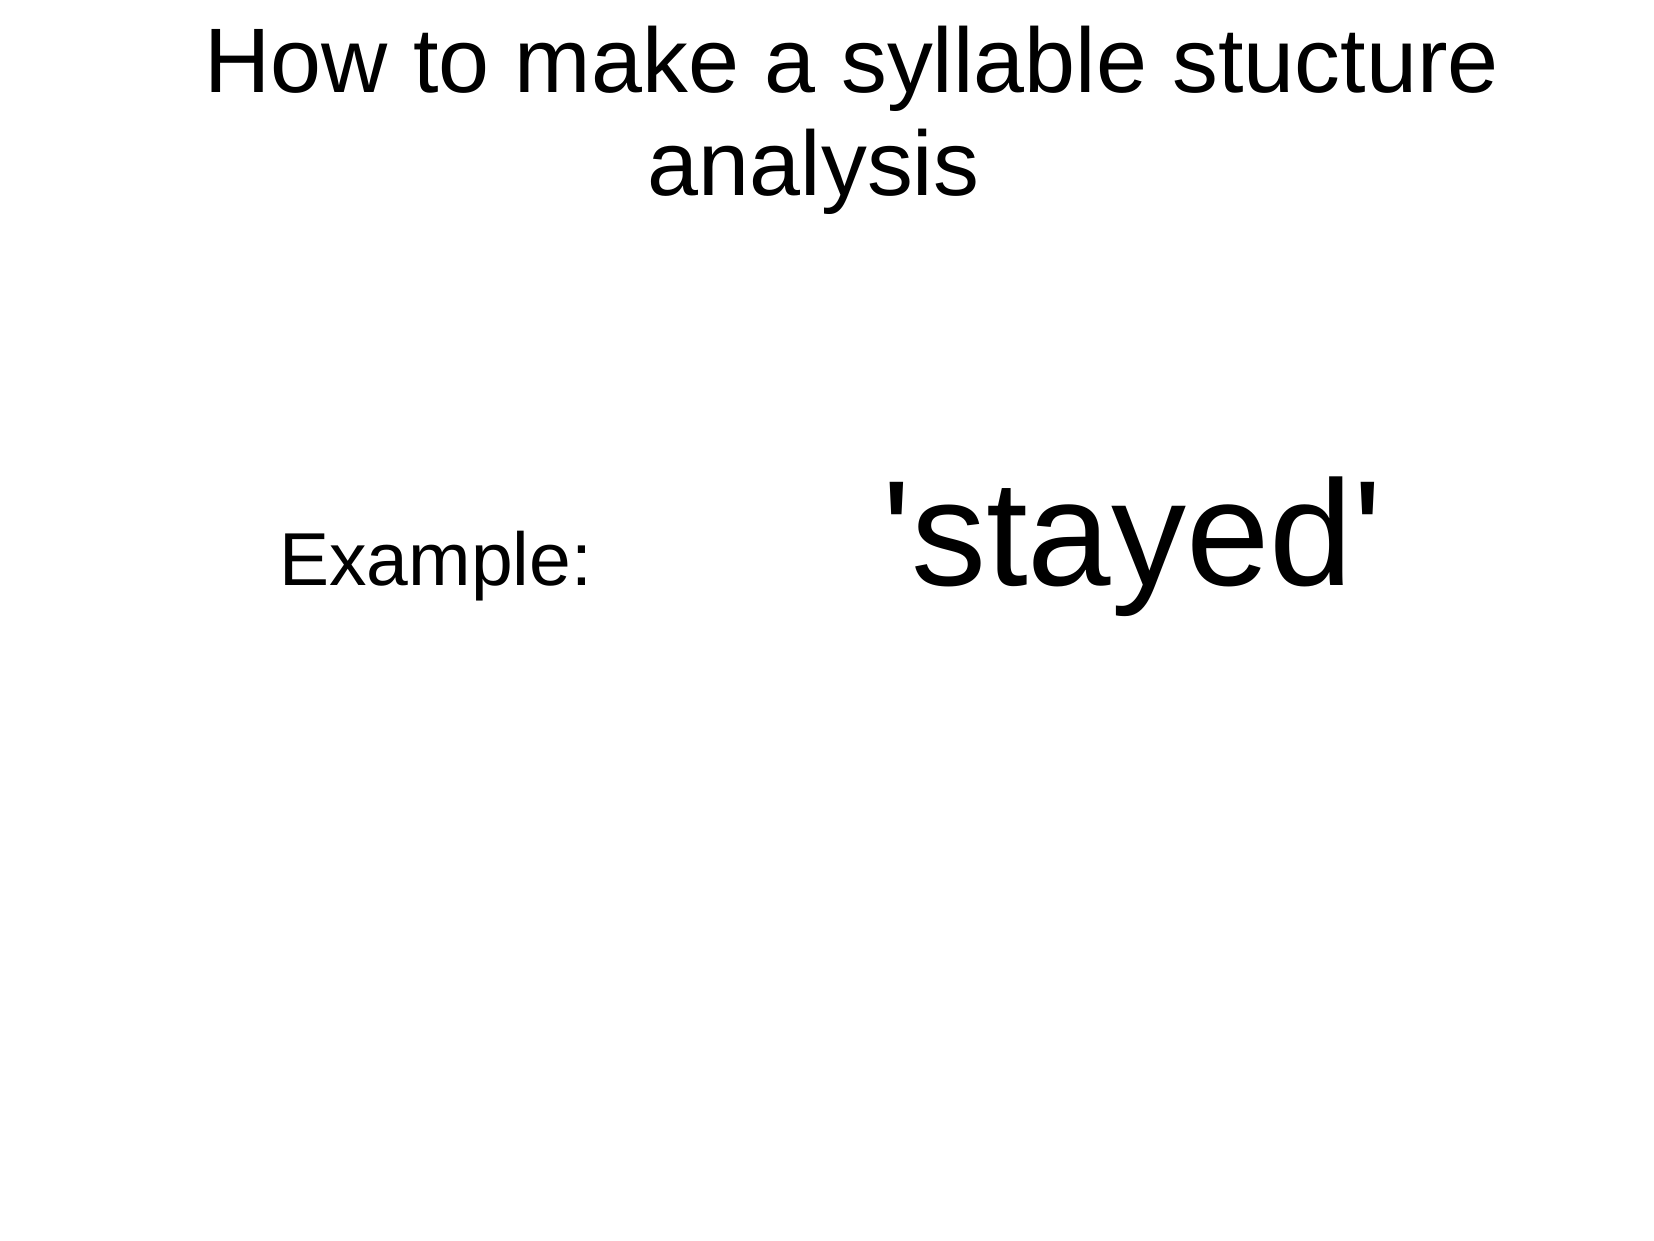

# How to make a syllable stucture analysis
Example: 'stayed'